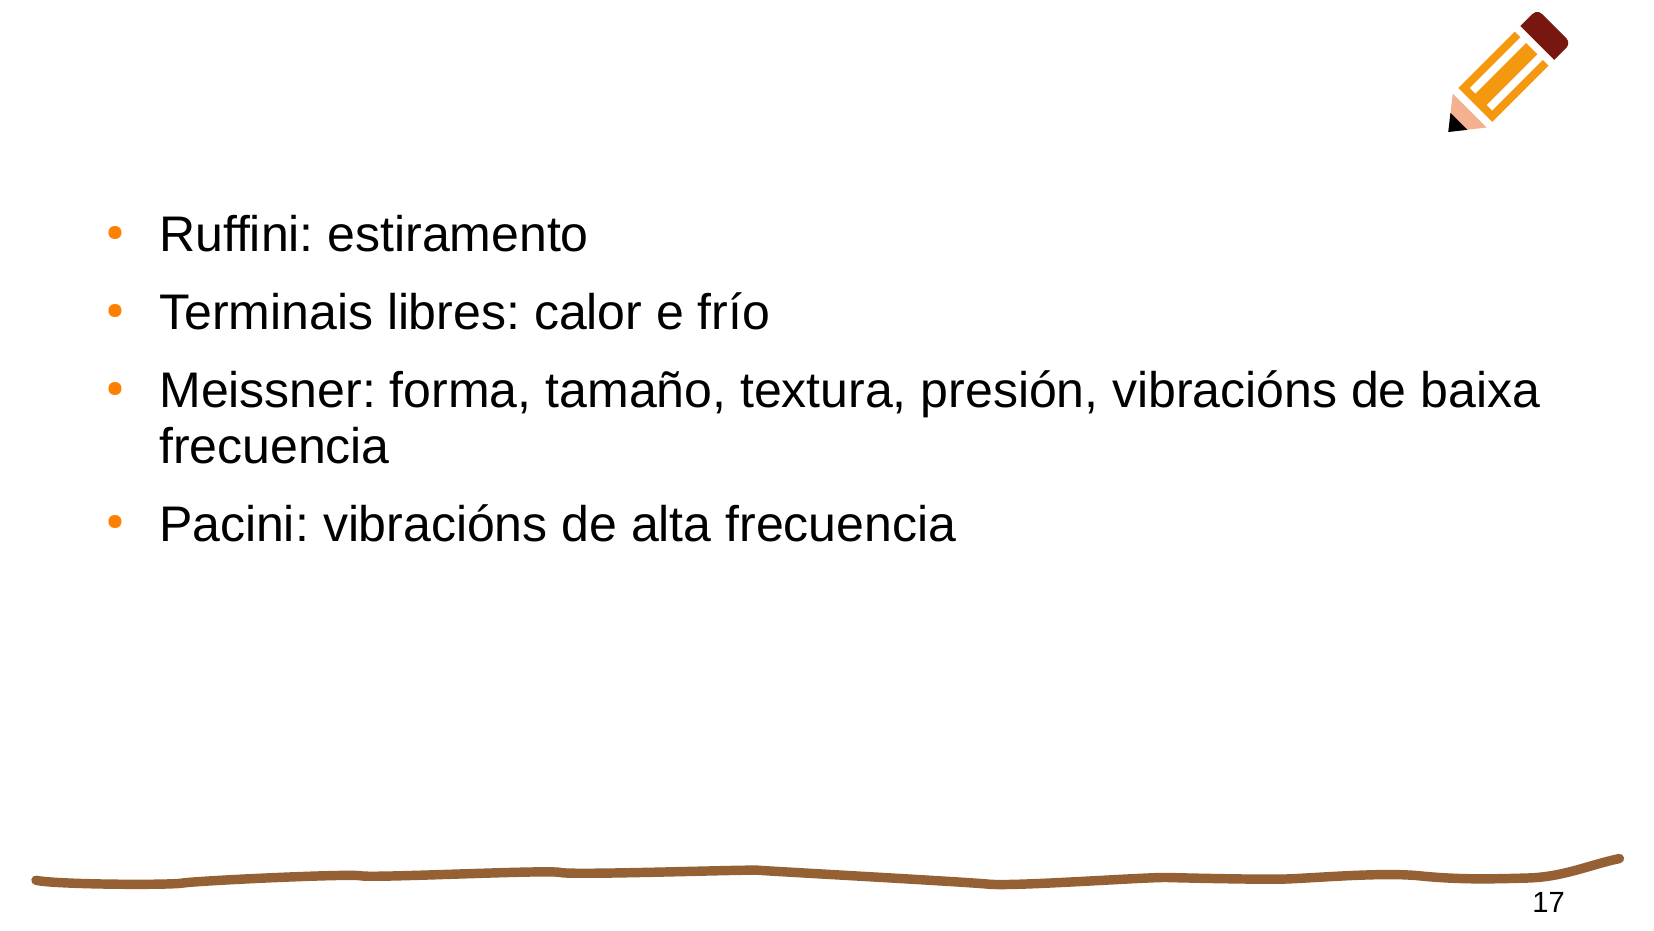

#
Ruffini: estiramento
Terminais libres: calor e frío
Meissner: forma, tamaño, textura, presión, vibracións de baixa frecuencia
Pacini: vibracións de alta frecuencia
17